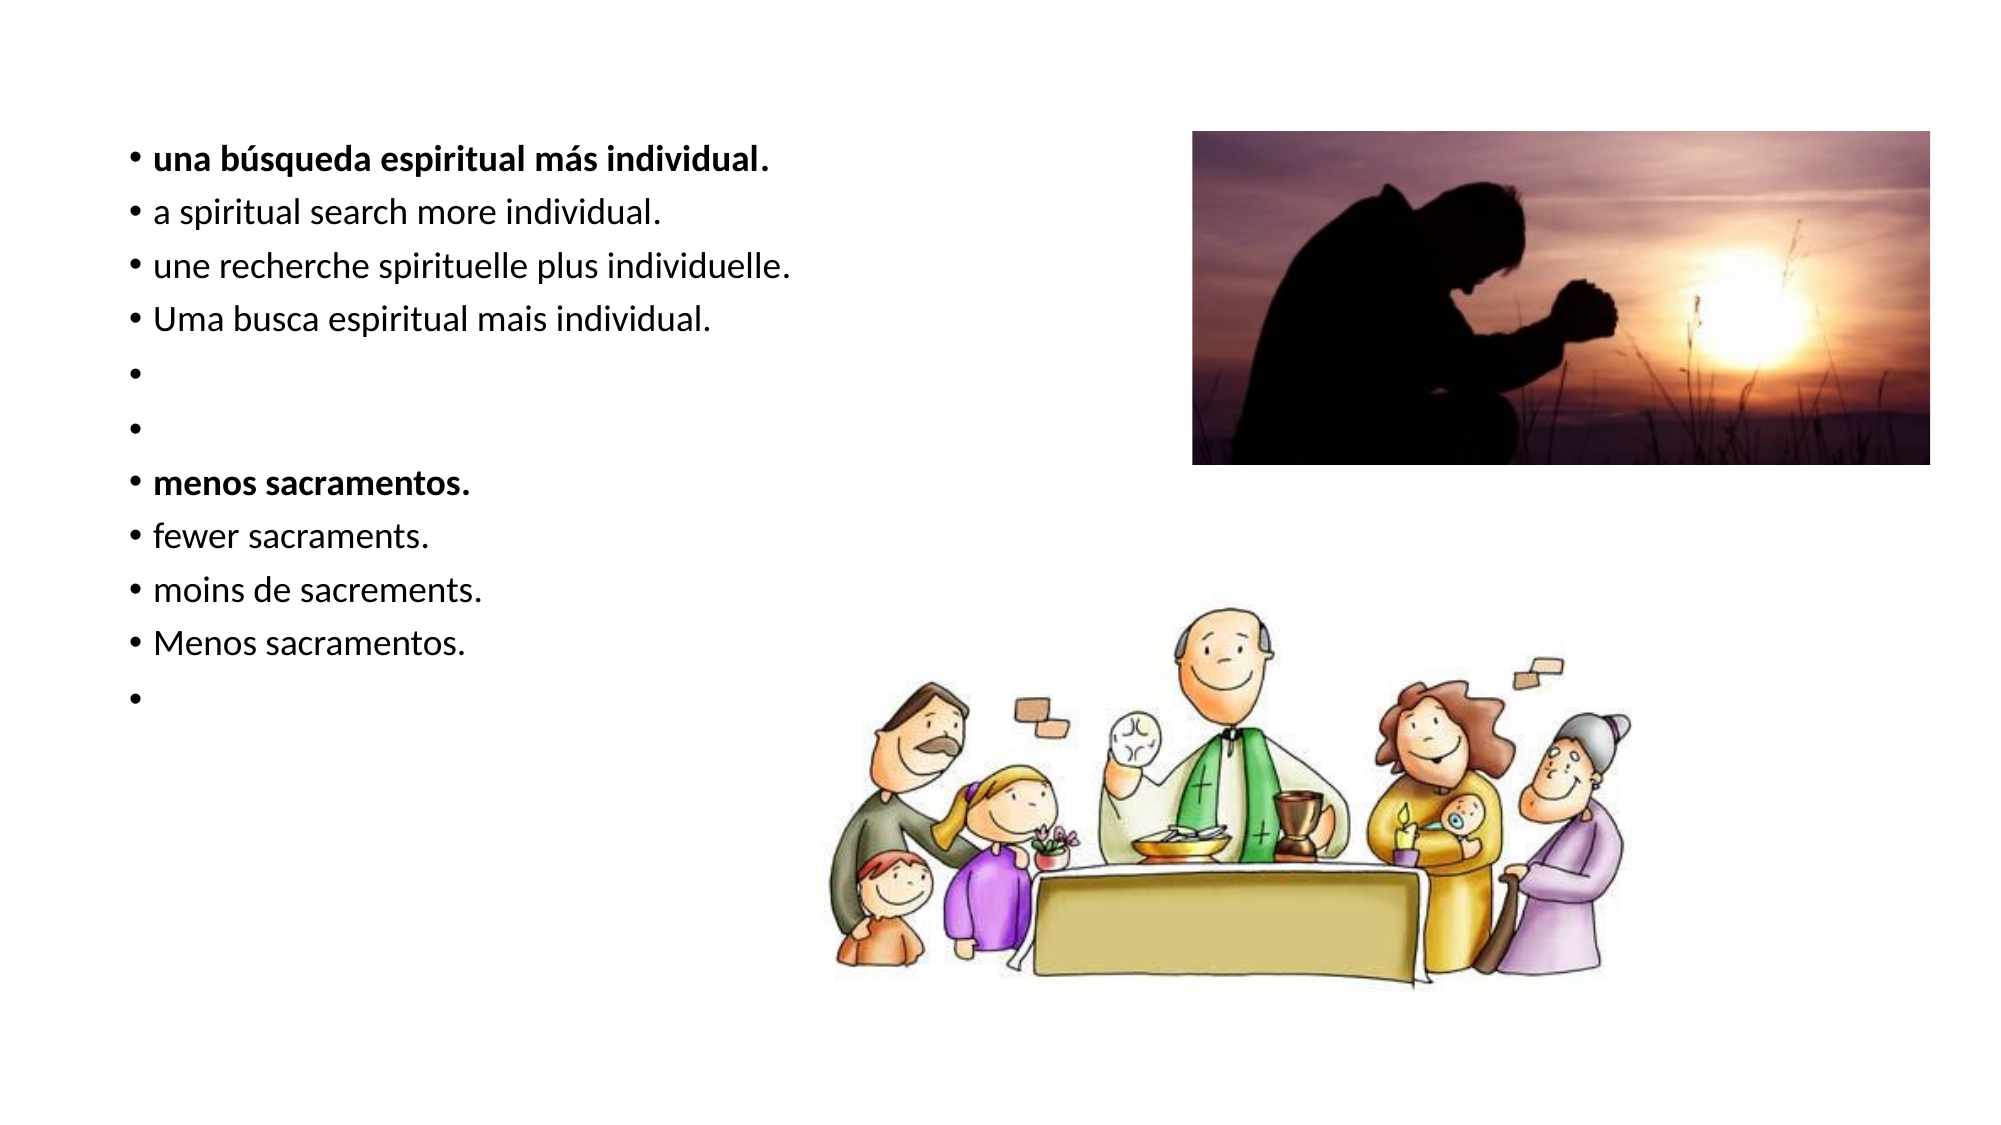

# una búsqueda espiritual más individual.
a spiritual search more individual.
une recherche spirituelle plus individuelle.
Uma busca espiritual mais individual.
menos sacramentos.
fewer sacraments.
moins de sacrements.
Menos sacramentos.